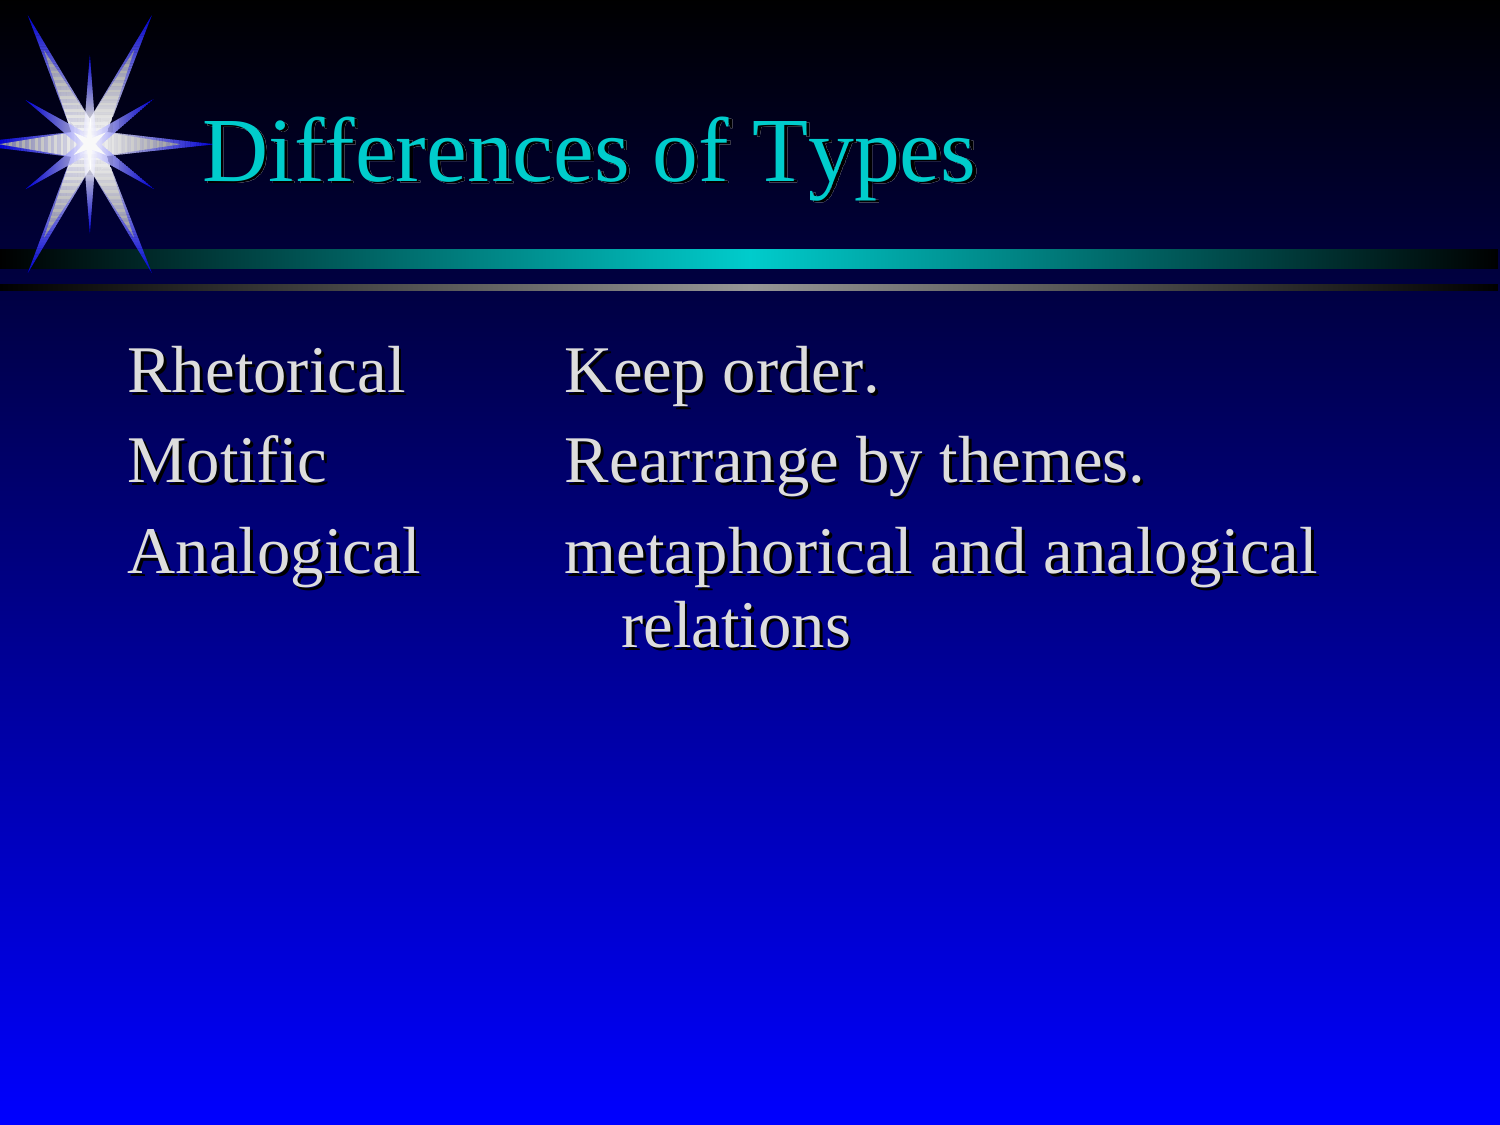

# Differences of Types
Rhetorical
Motific
Analogical
Keep order.
Rearrange by themes.
metaphorical and analogical relations